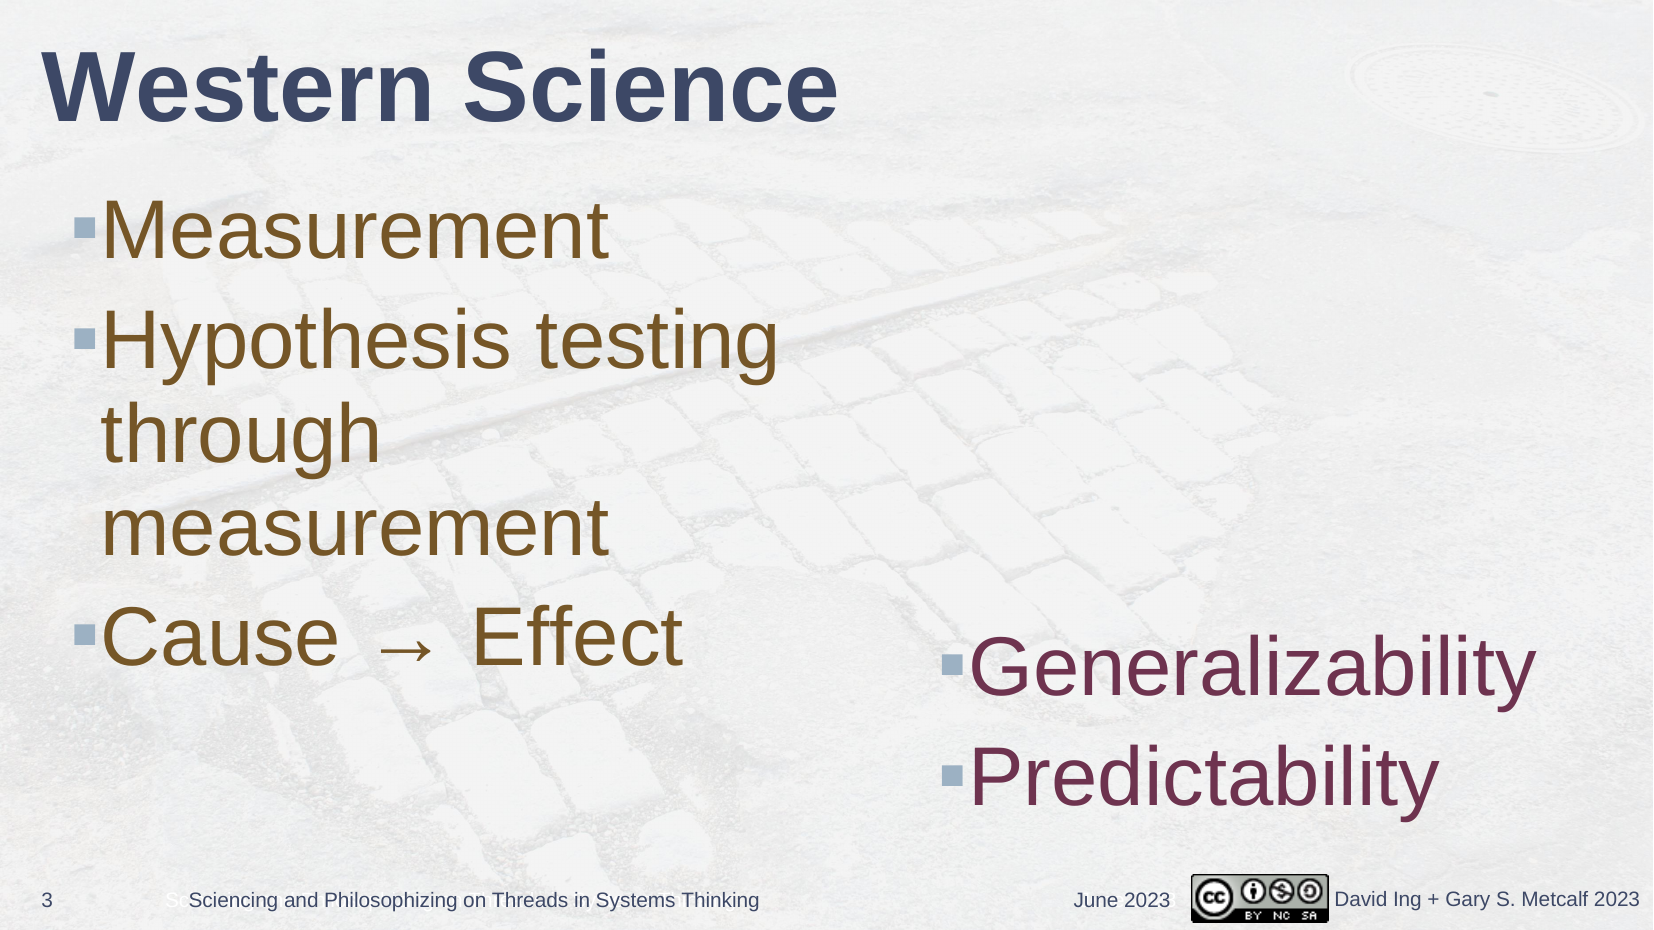

# Western Science
Measurement
Hypothesis testing through measurement
Cause → Effect
Generalizability
Predictability
 Generalizability
 Predictability
Sciencing and Philosophizing on Threads in Systems Thinking
June 2023